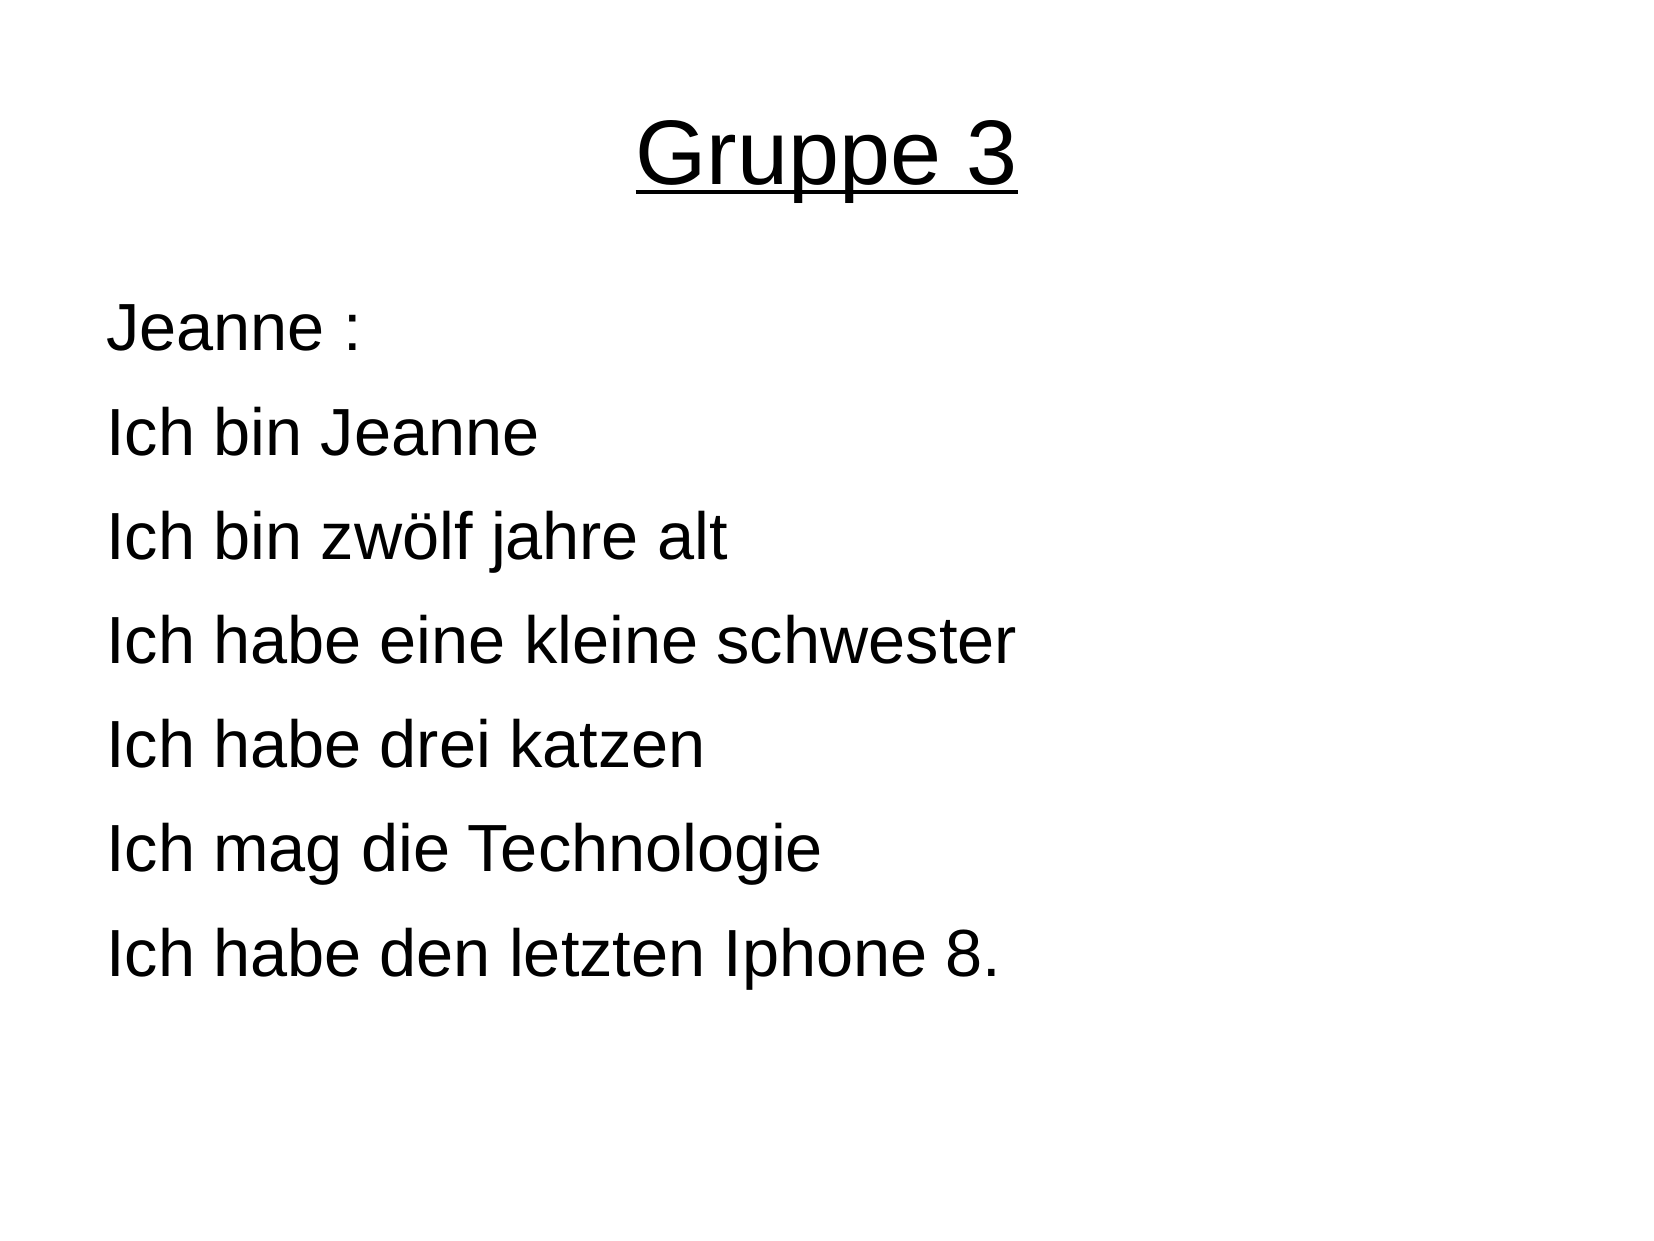

# Gruppe 3
Jeanne :
Ich bin Jeanne
Ich bin zwölf jahre alt
Ich habe eine kleine schwester
Ich habe drei katzen
Ich mag die Technologie
Ich habe den letzten Iphone 8.